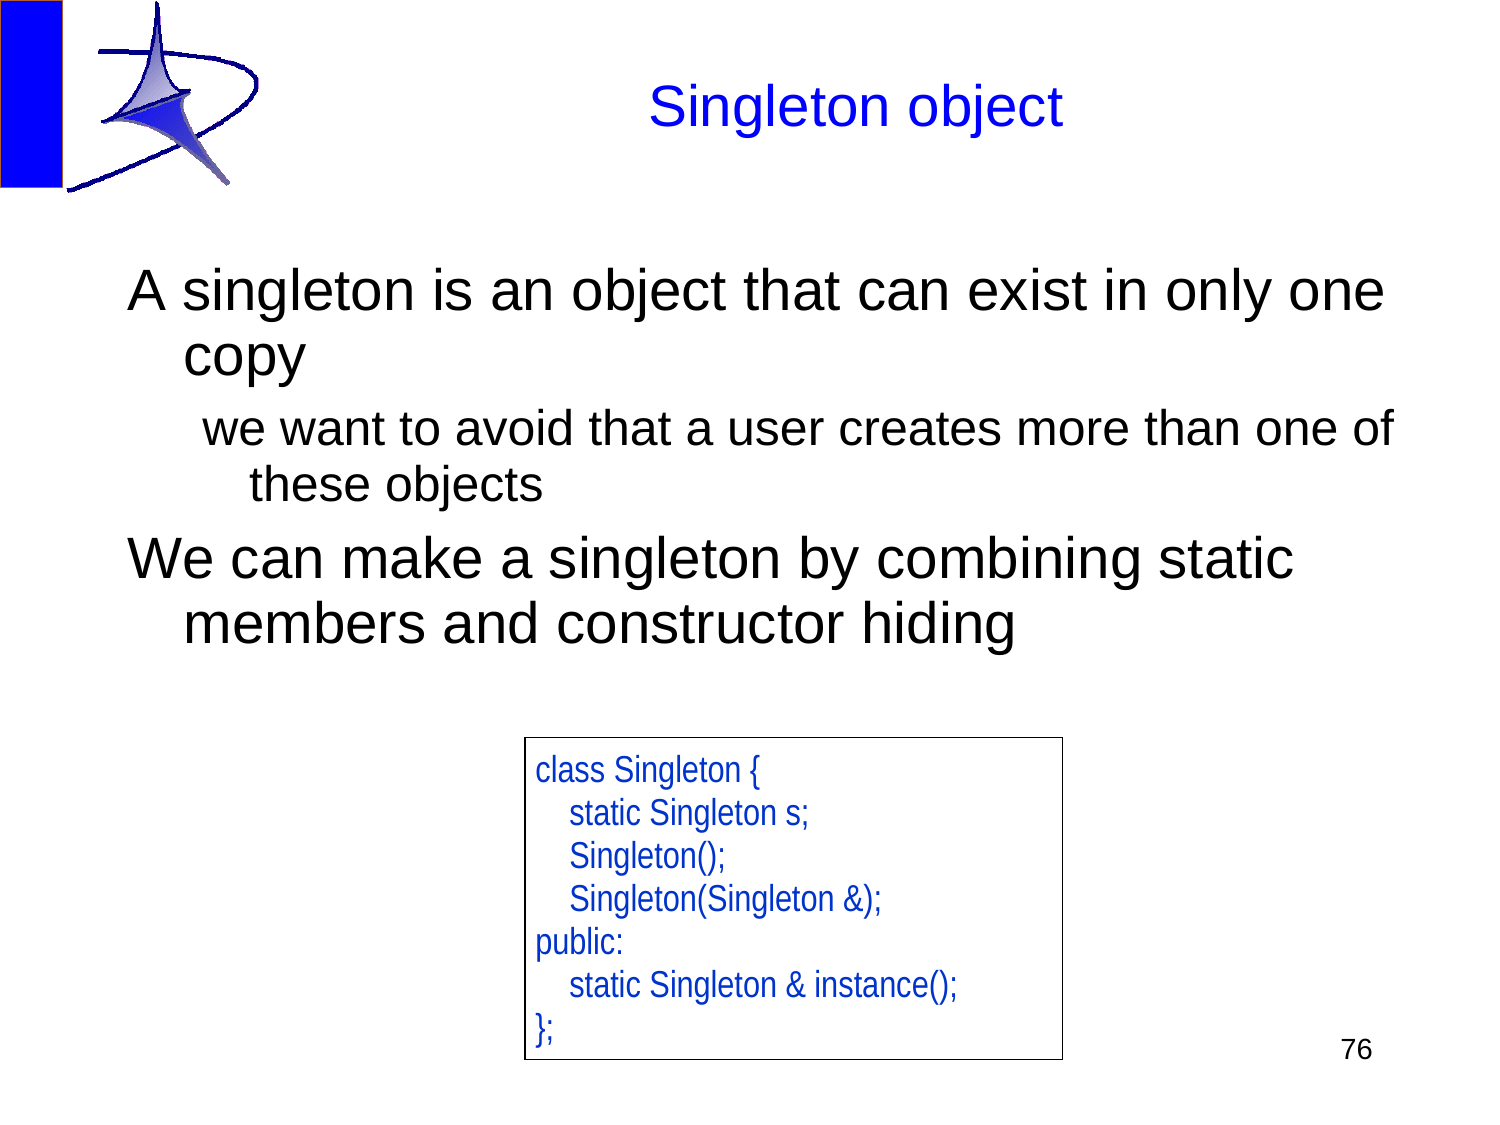

# Singleton object
A singleton is an object that can exist in only one copy
we want to avoid that a user creates more than one of these objects
We can make a singleton by combining static members and constructor hiding
class Singleton {
 static Singleton s;
 Singleton();
 Singleton(Singleton &);
public:
 static Singleton & instance();
};
76